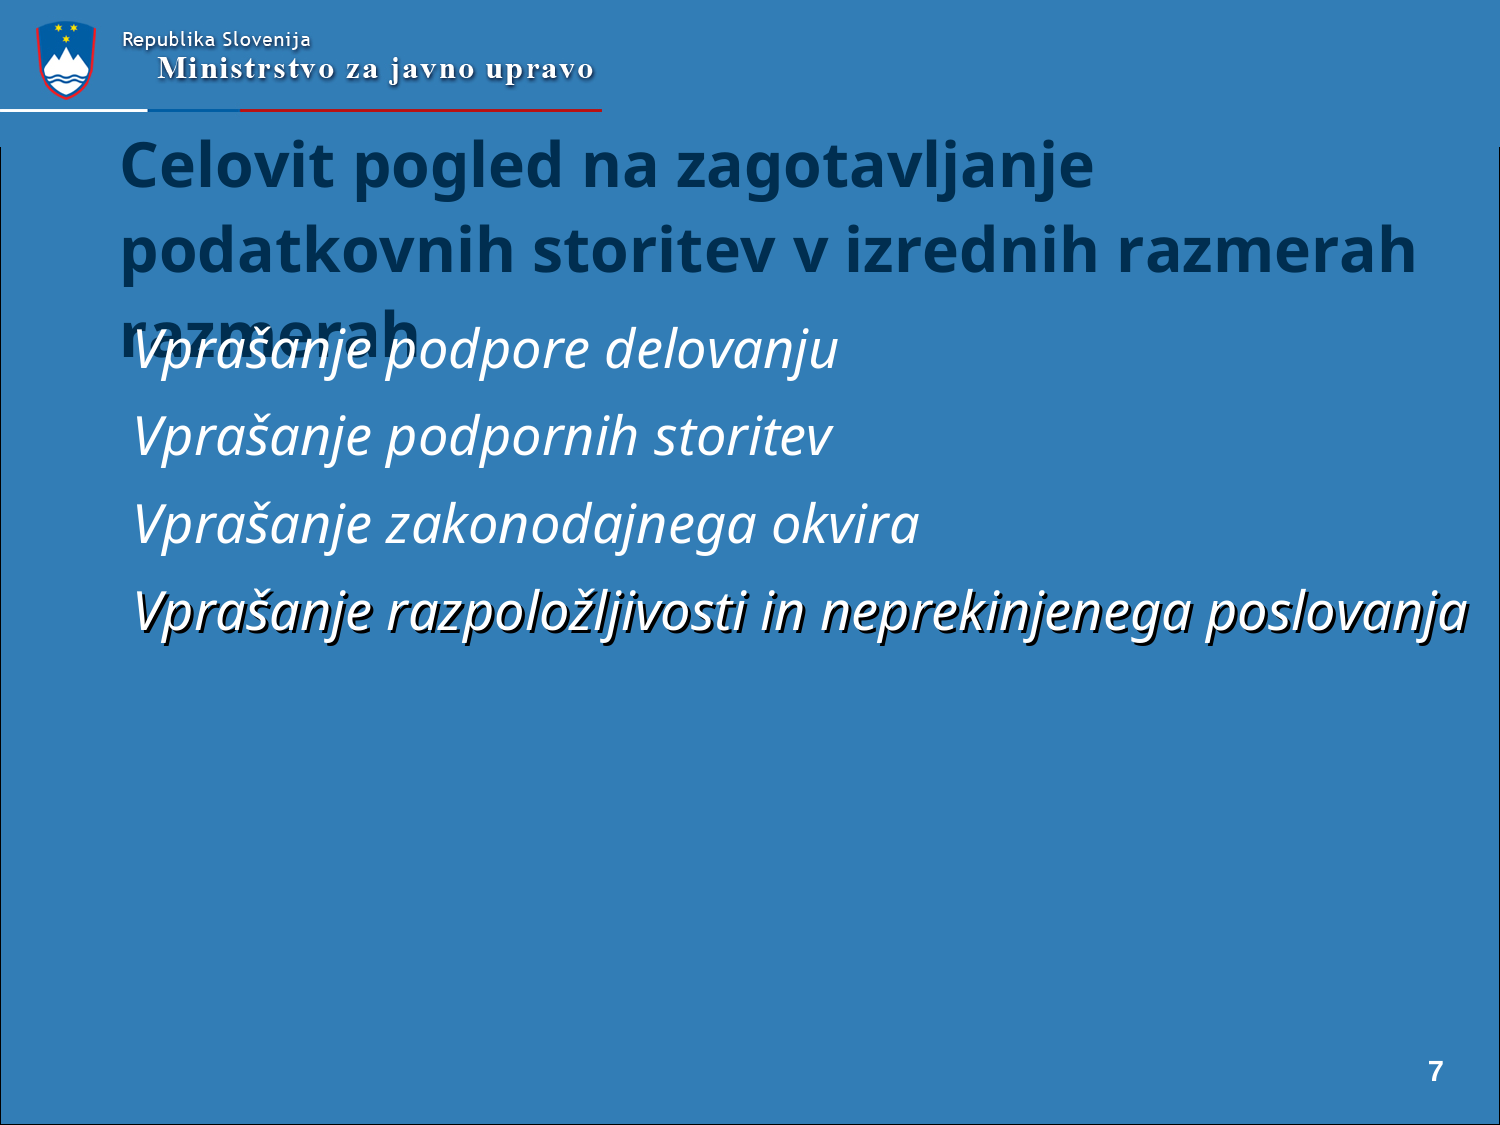

# Celovit pogled na zagotavljanje podatkovnih storitev v izrednih razmerah razmerah
Vprašanje podpore delovanju
Vprašanje podpornih storitev
Vprašanje zakonodajnega okvira
Vprašanje razpoložljivosti in neprekinjenega poslovanja
7